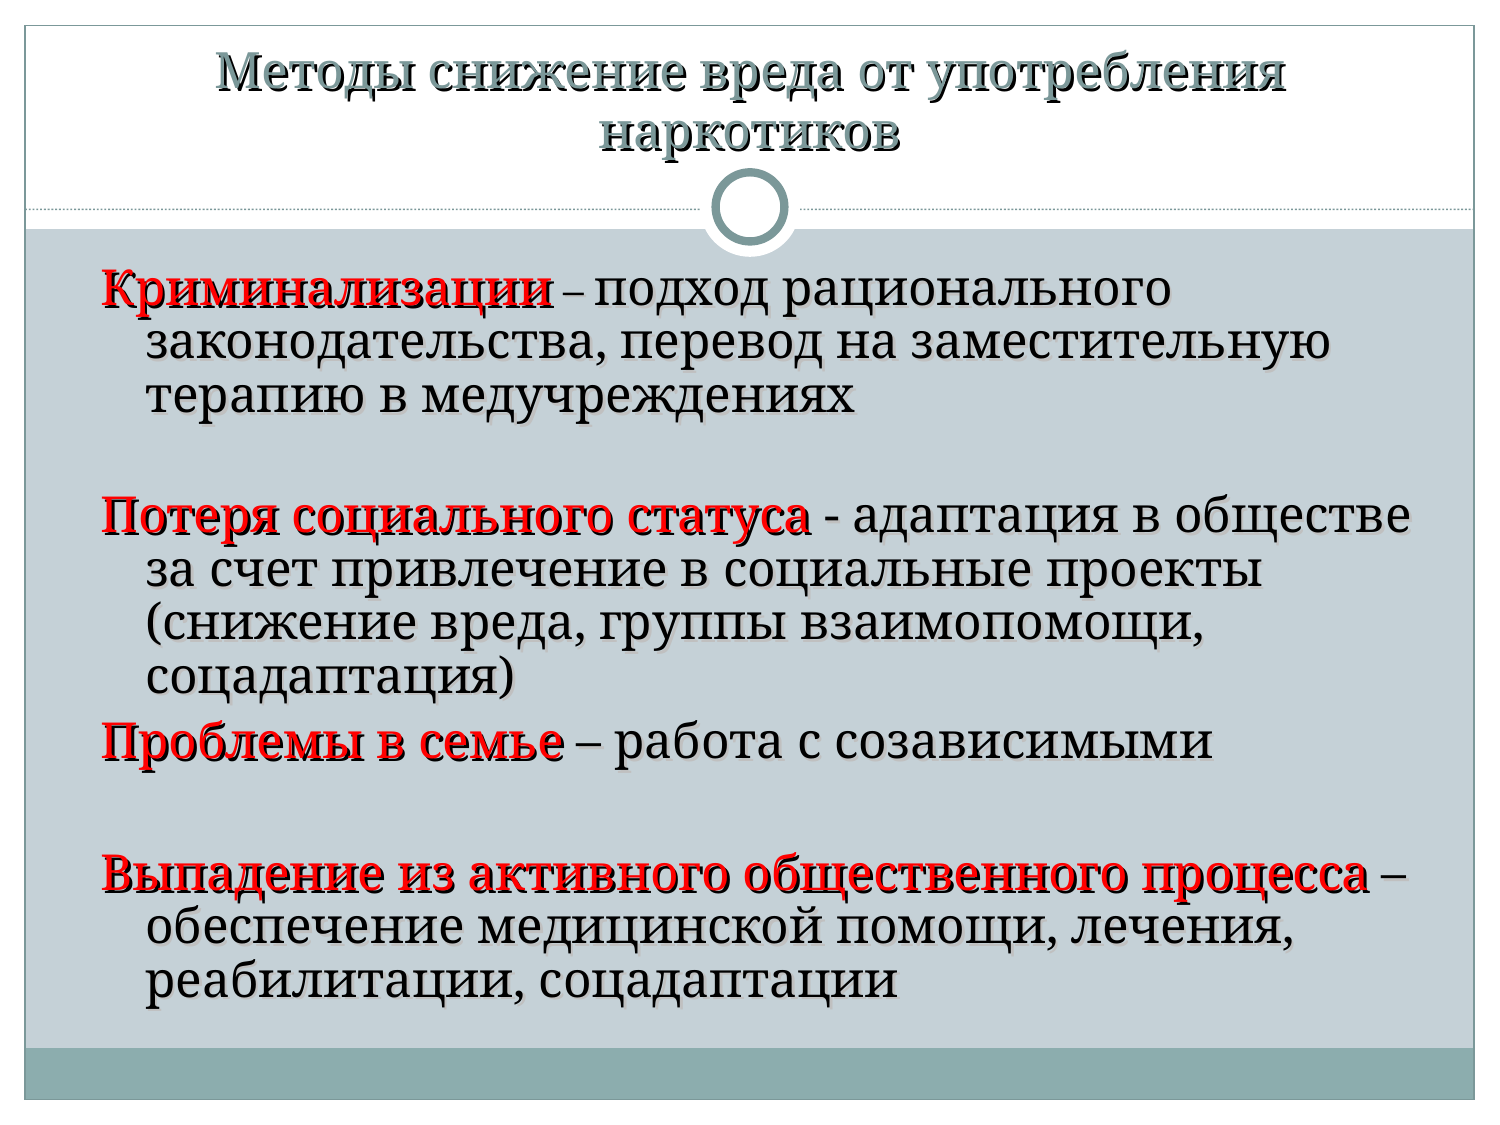

# Методы снижение вреда от употребления наркотиков
Криминализации – подход рационального законодательства, перевод на заместительную терапию в медучреждениях
Потеря социального статуса - адаптация в обществе за счет привлечение в социальные проекты (снижение вреда, группы взаимопомощи, соцадаптация)
Проблемы в семье – работа с созависимыми
Выпадение из активного общественного процесса – обеспечение медицинской помощи, лечения, реабилитации, соцадаптации